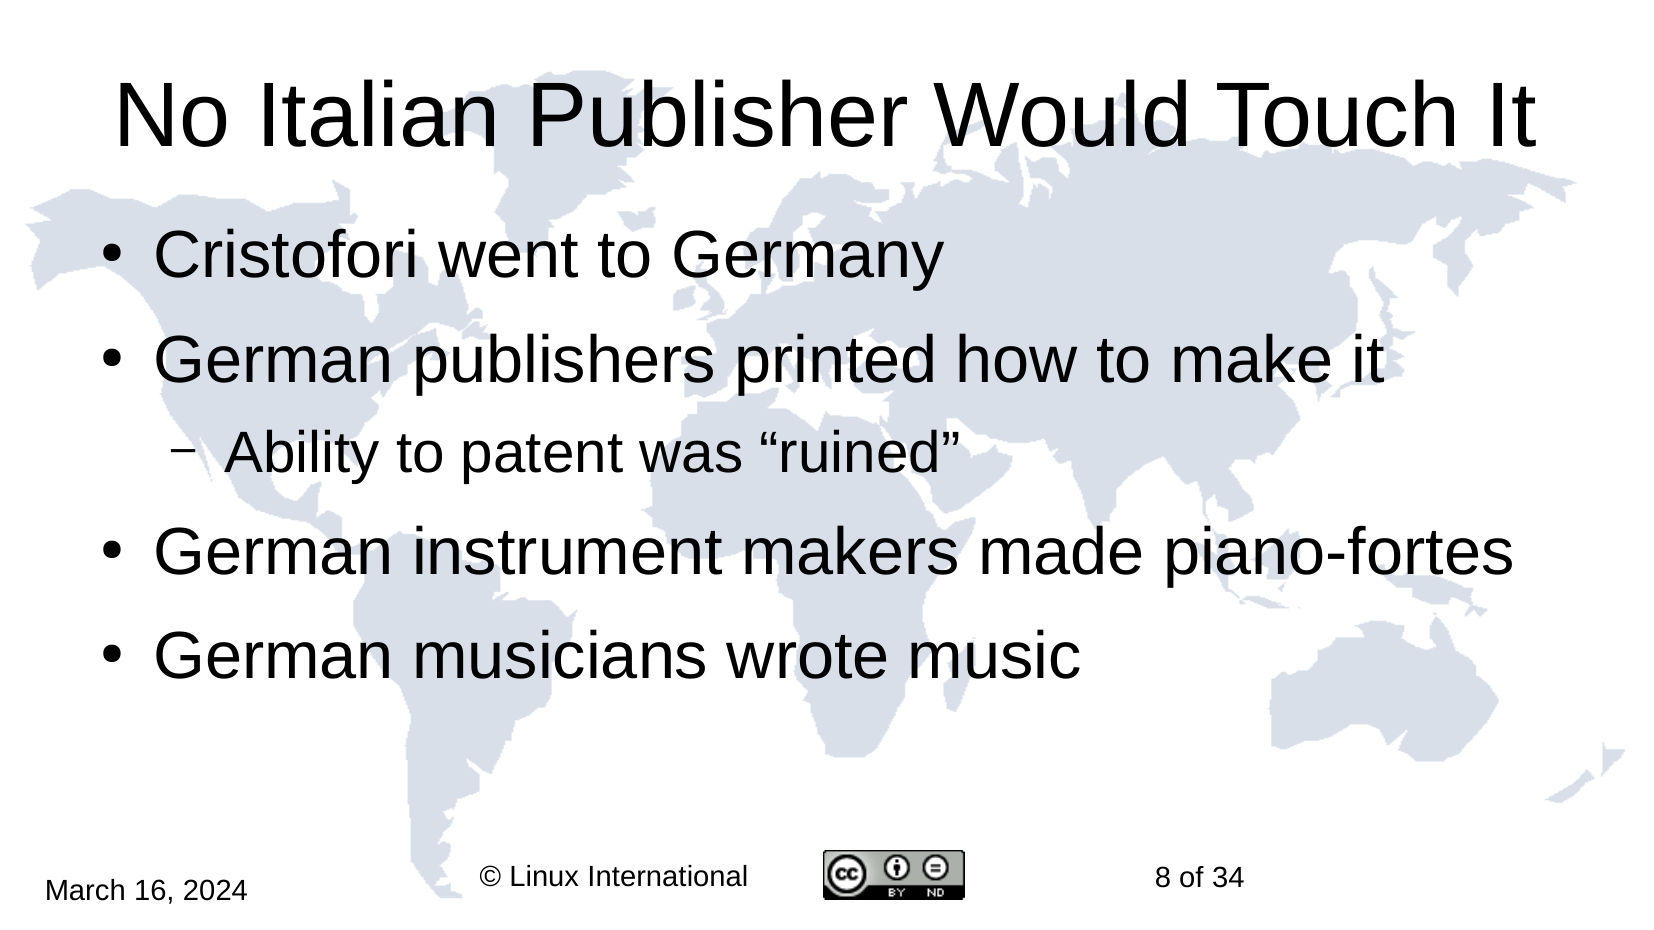

# No Italian Publisher Would Touch It
Cristofori went to Germany
German publishers printed how to make it
Ability to patent was “ruined”
German instrument makers made piano-fortes
German musicians wrote music